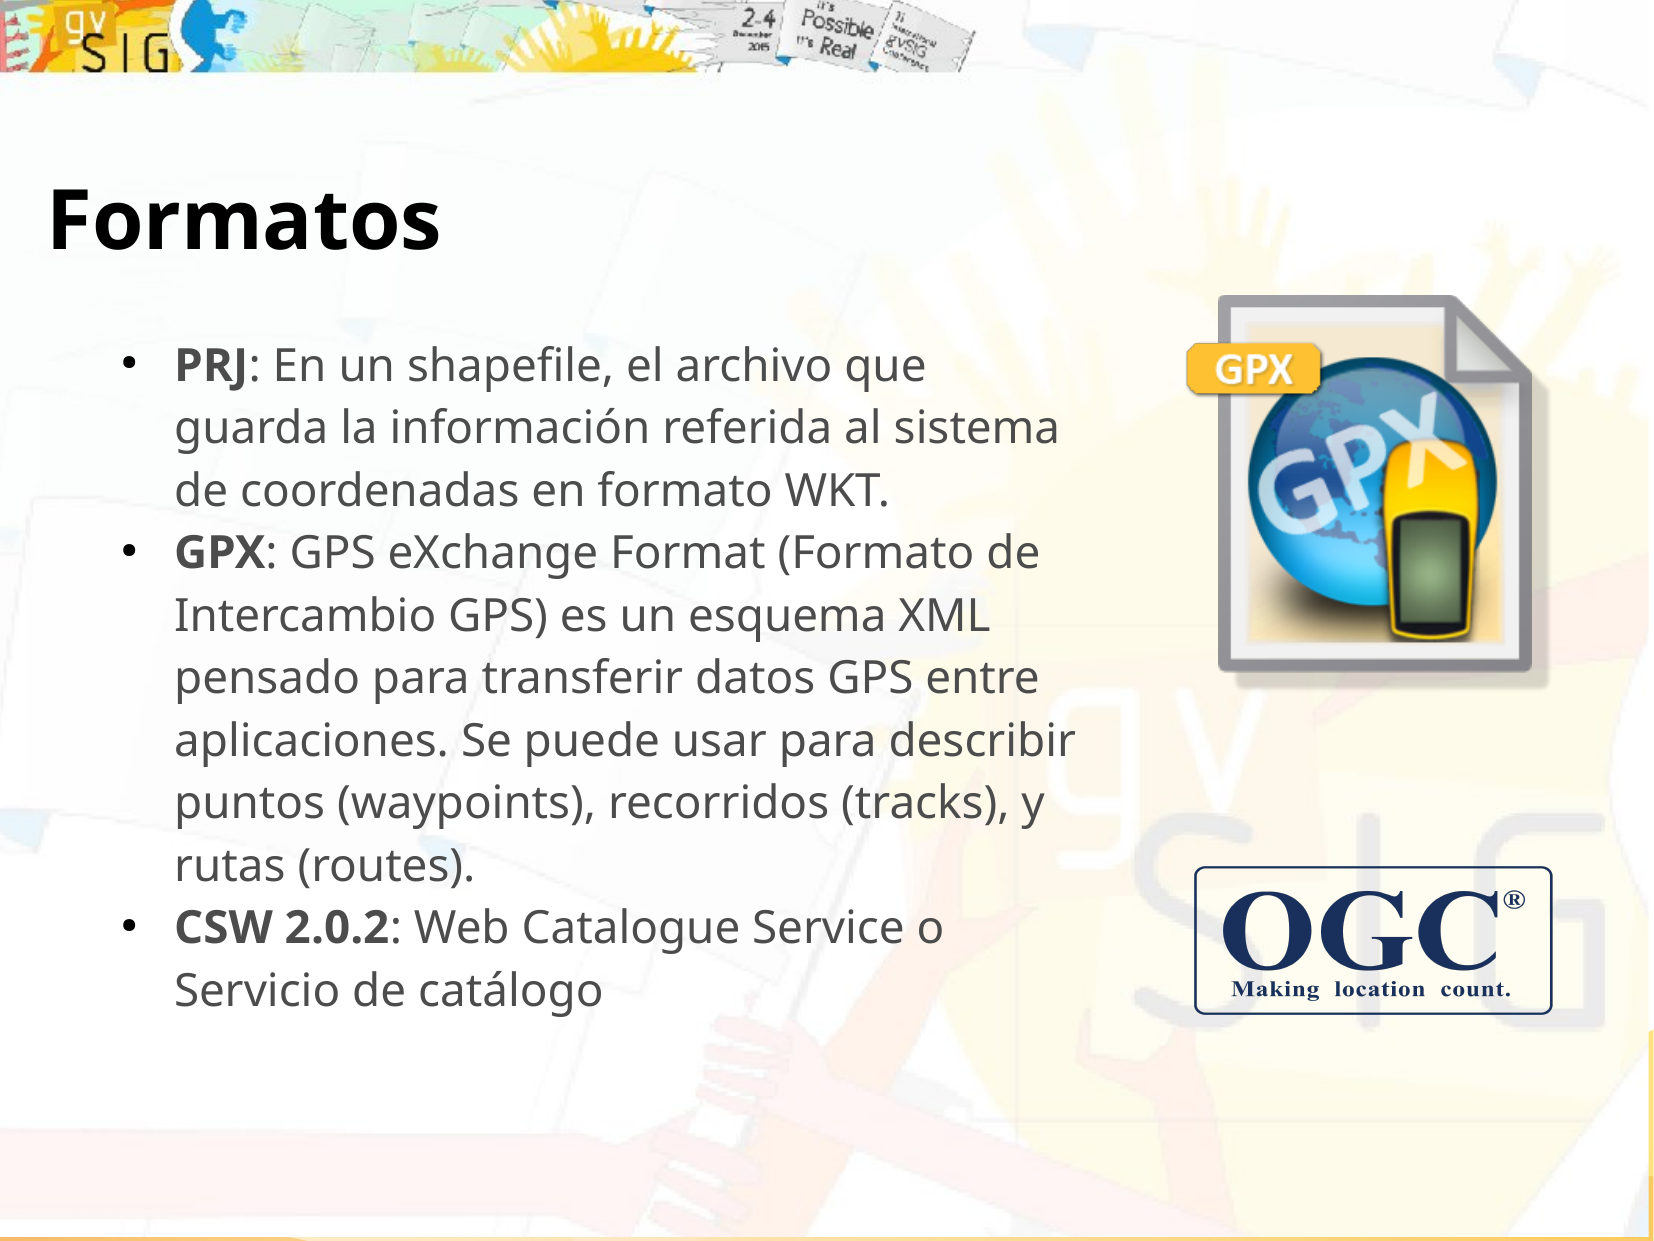

# Formatos
PRJ: En un shapefile, el archivo que guarda la información referida al sistema de coordenadas en formato WKT.
GPX: GPS eXchange Format (Formato de Intercambio GPS) es un esquema XML pensado para transferir datos GPS entre aplicaciones. Se puede usar para describir puntos (waypoints), recorridos (tracks), y rutas (routes).
CSW 2.0.2: Web Catalogue Service o Servicio de catálogo